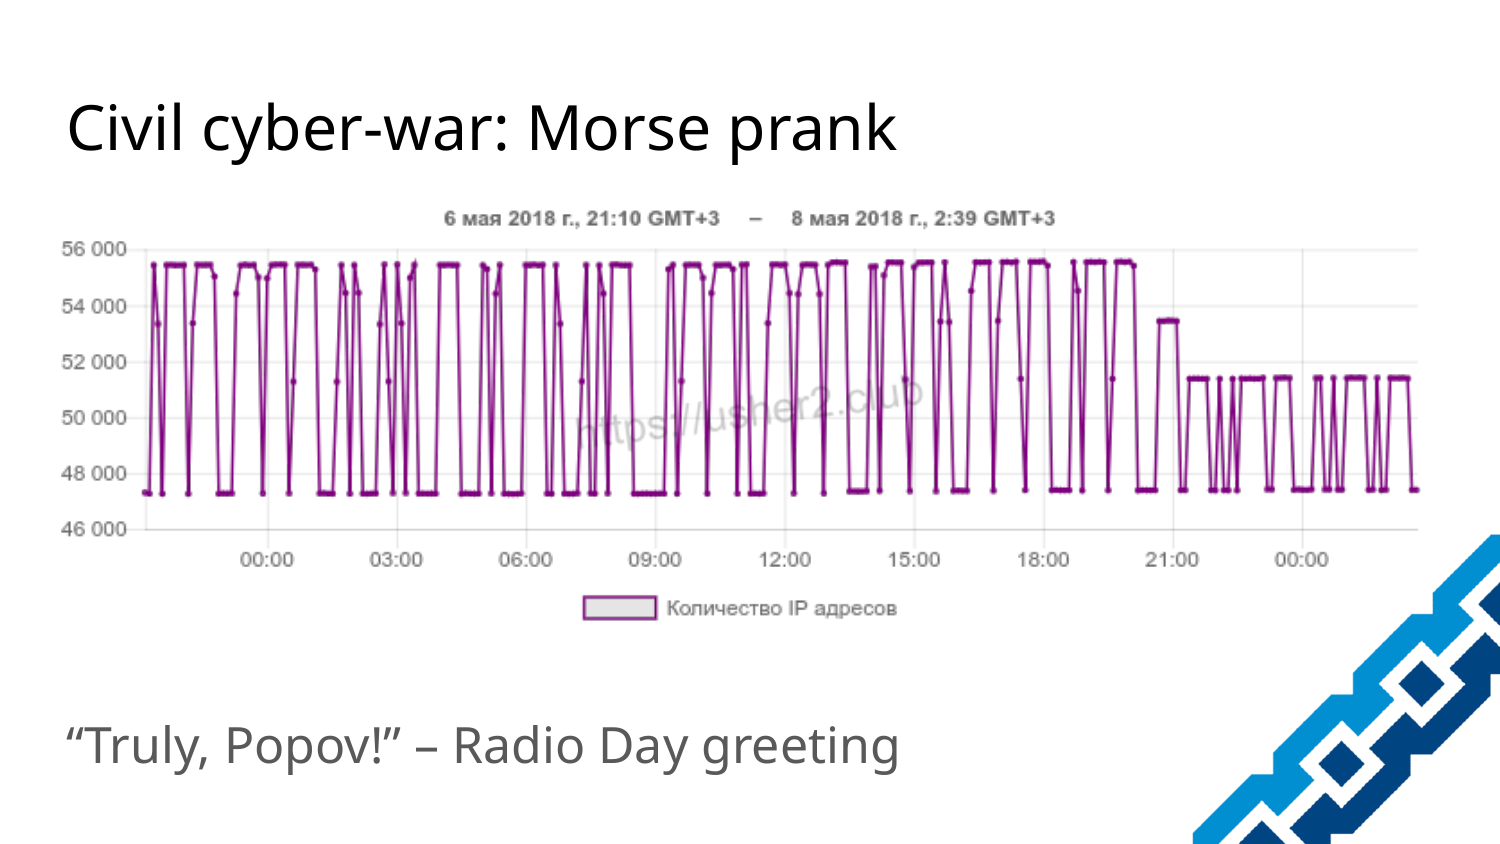

# Civil cyber-war: Morse prank
“Truly, Popov!” – Radio Day greeting